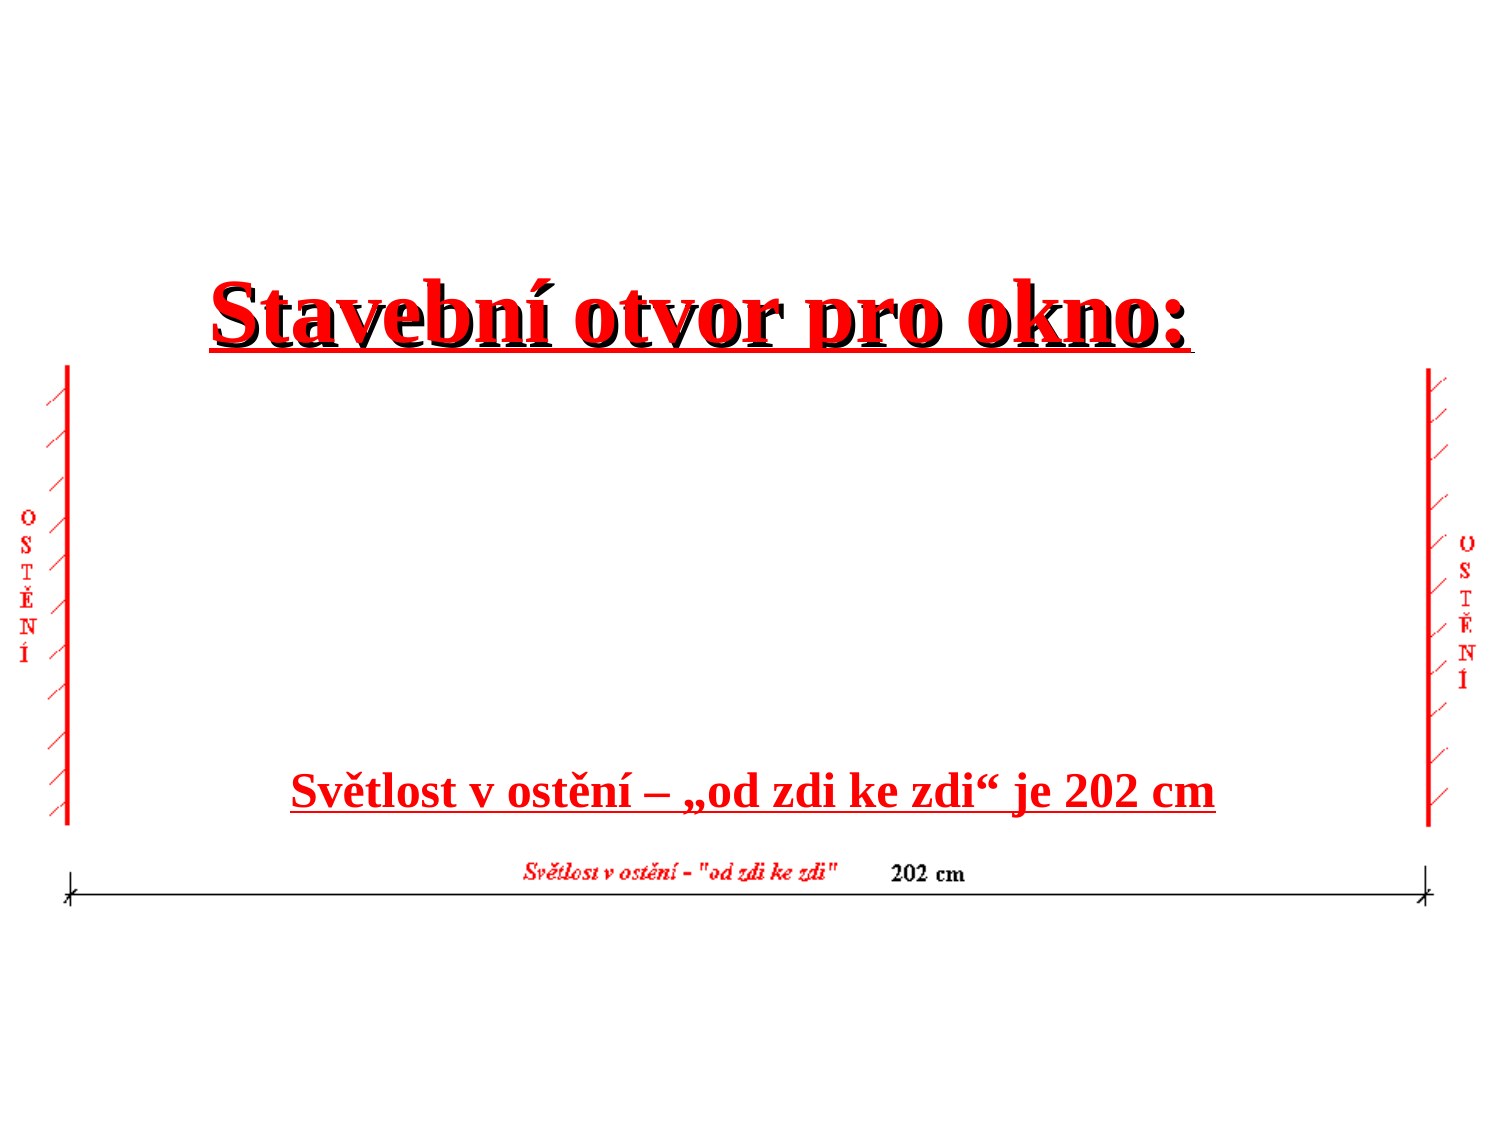

# Stavební otvor pro okno:
Světlost v ostění – „od zdi ke zdi“ je 202 cm